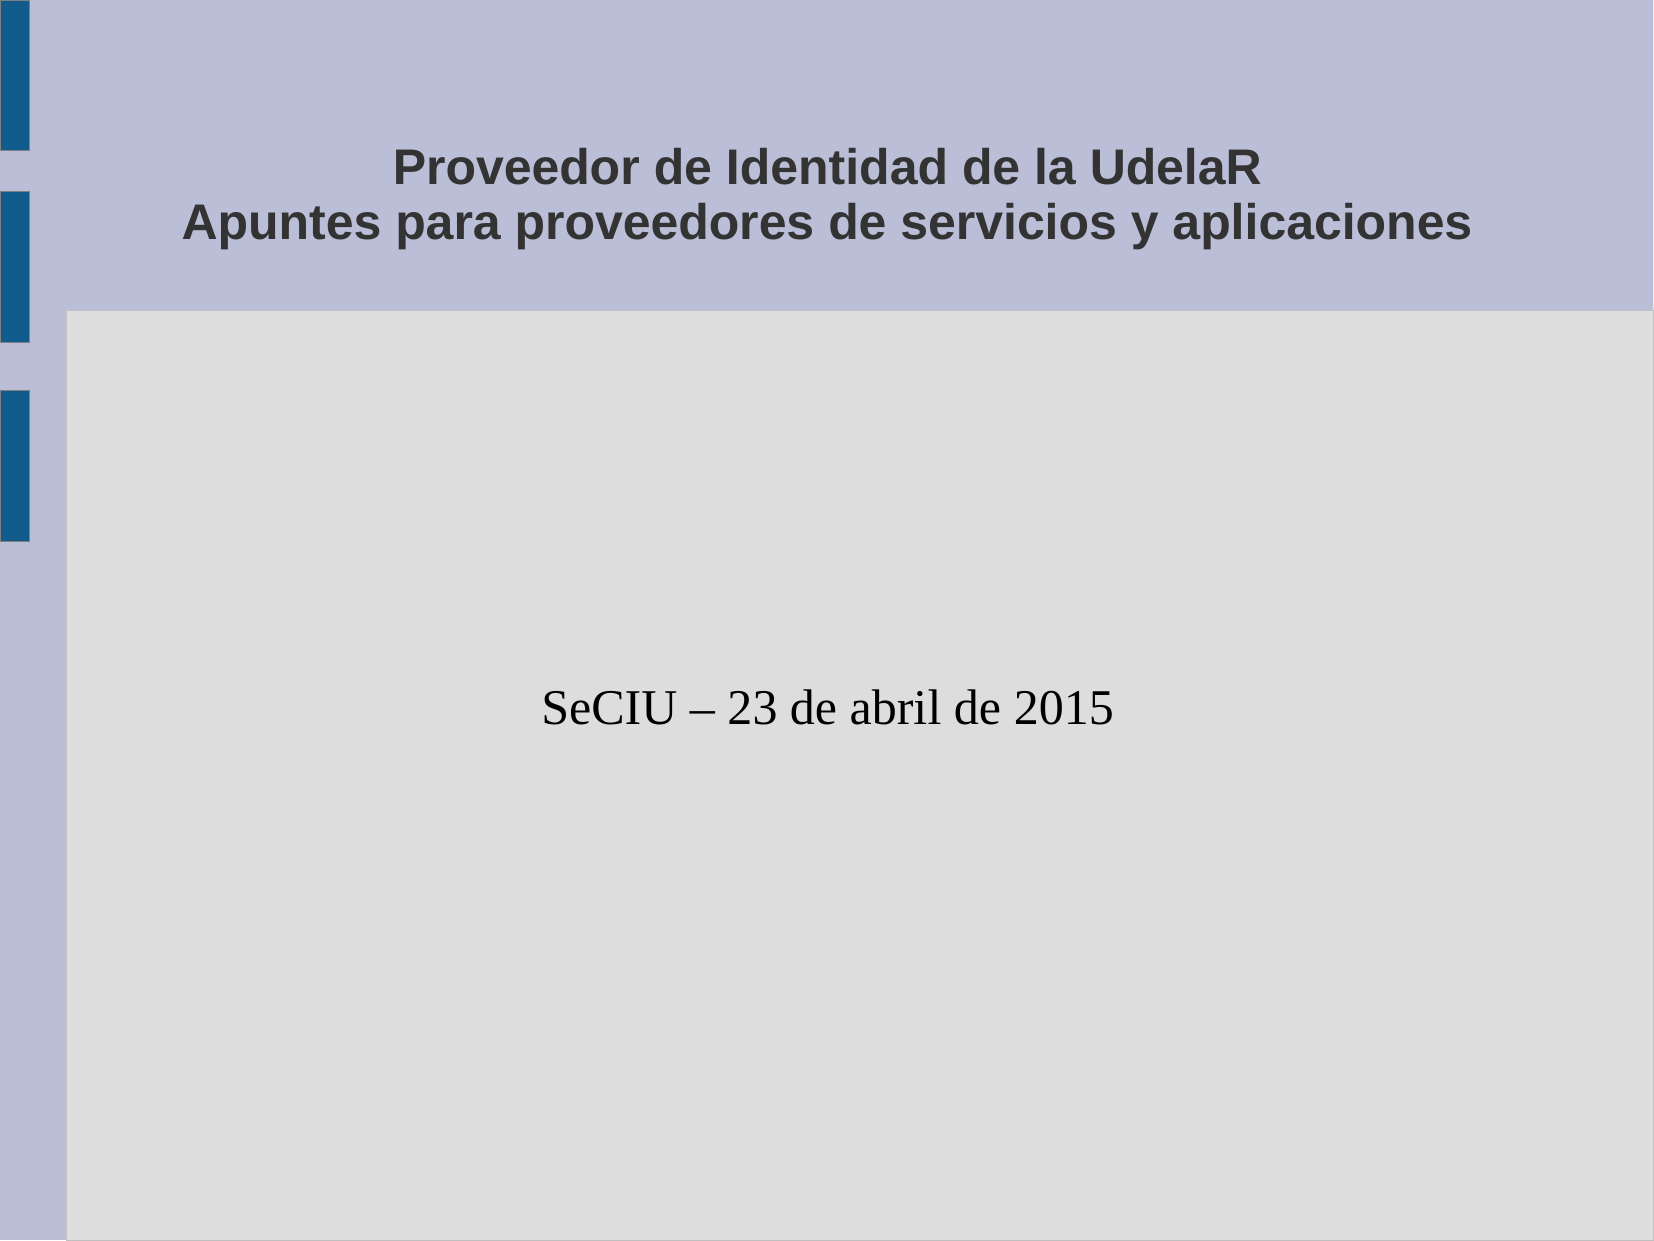

# Proveedor de Identidad de la UdelaR Apuntes para proveedores de servicios y aplicaciones
SeCIU – 23 de abril de 2015